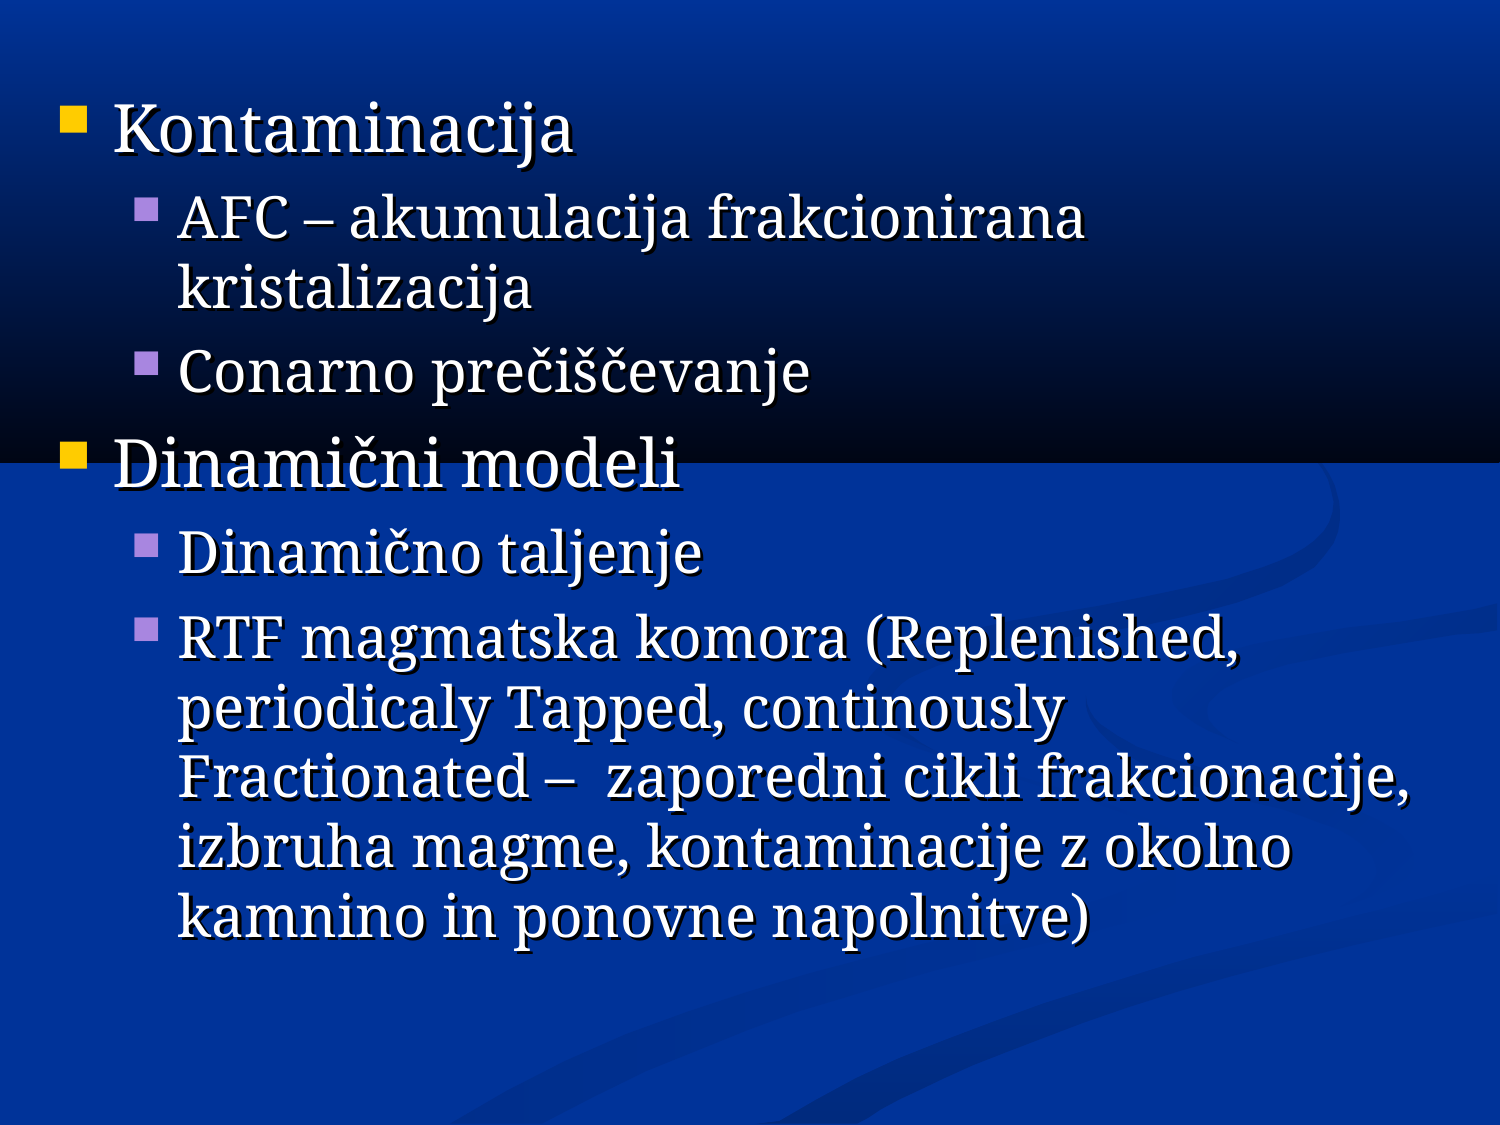

# Kontaminacija
AFC – akumulacija frakcionirana kristalizacija
Conarno prečiščevanje
Dinamični modeli
Dinamično taljenje
RTF magmatska komora (Replenished, periodicaly Tapped, continously Fractionated – zaporedni cikli frakcionacije, izbruha magme, kontaminacije z okolno kamnino in ponovne napolnitve)